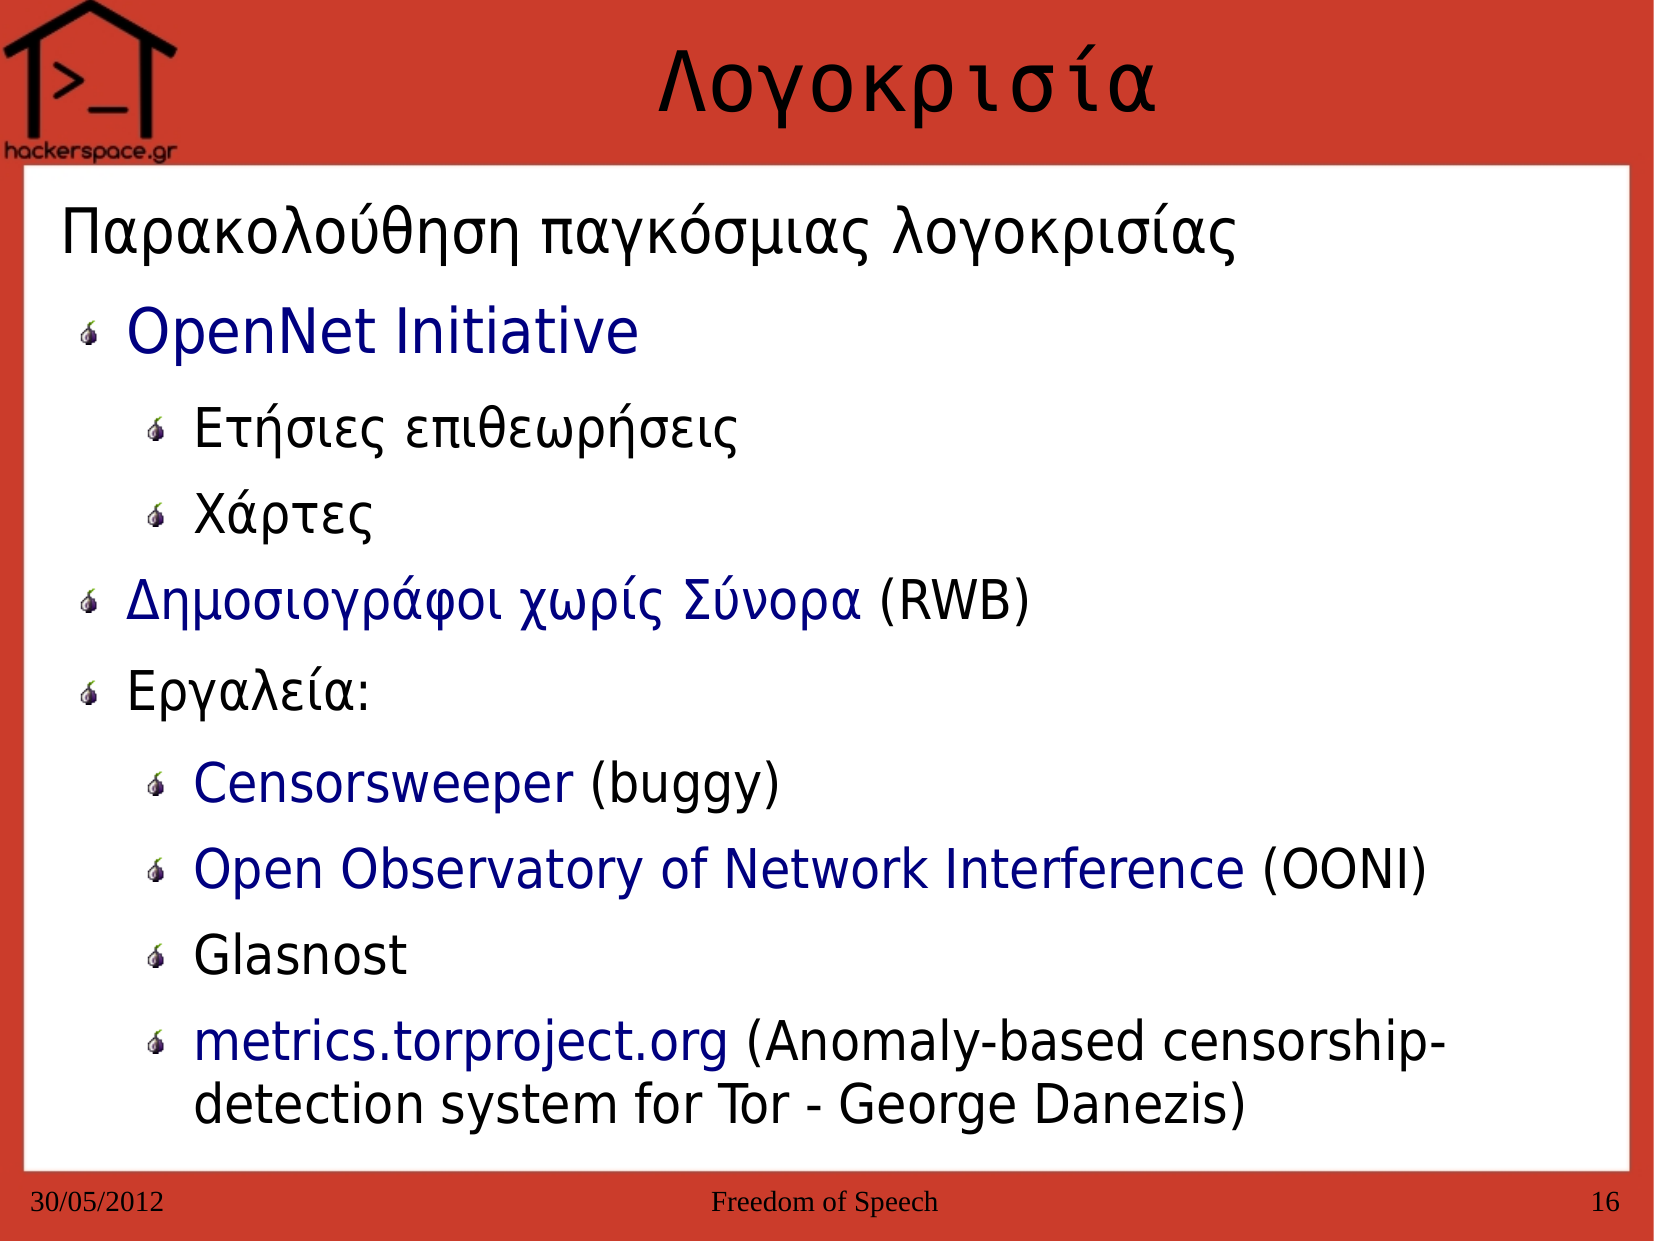

# Λογοκρισία
Παρακολούθηση παγκόσμιας λογοκρισίας
OpenNet Initiative
Ετήσιες επιθεωρήσεις
Χάρτες
Δημοσιογράφοι χωρίς Σύνορα (RWB)
Εργαλεία:
Censorsweeper (buggy)
Open Observatory of Network Interference (ΟΟΝΙ)
Glasnost
metrics.torproject.org (Anomaly-based censorship- detection system for Tor - George Danezis)
30/05/2012
Freedom of Speech
16